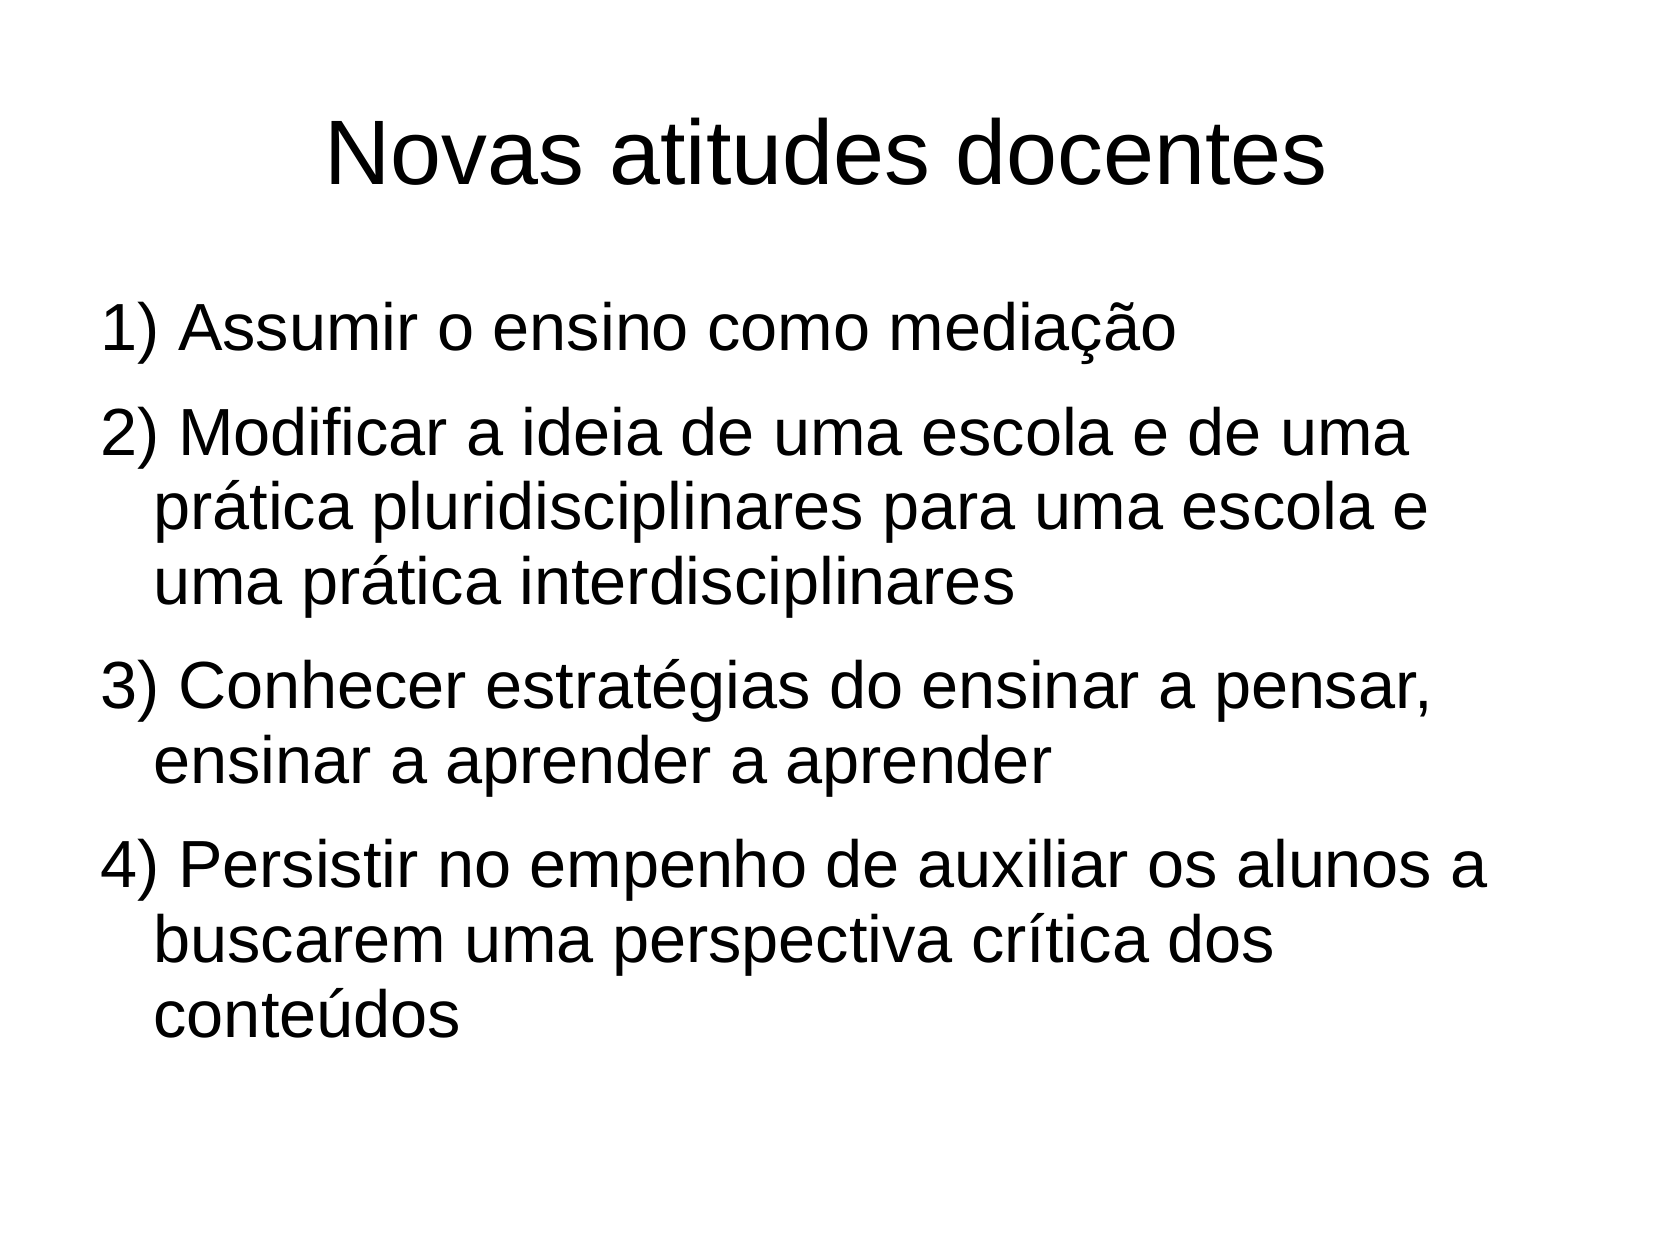

# Novas atitudes docentes
 Assumir o ensino como mediação
 Modificar a ideia de uma escola e de uma prática pluridisciplinares para uma escola e uma prática interdisciplinares
 Conhecer estratégias do ensinar a pensar, ensinar a aprender a aprender
 Persistir no empenho de auxiliar os alunos a buscarem uma perspectiva crítica dos conteúdos